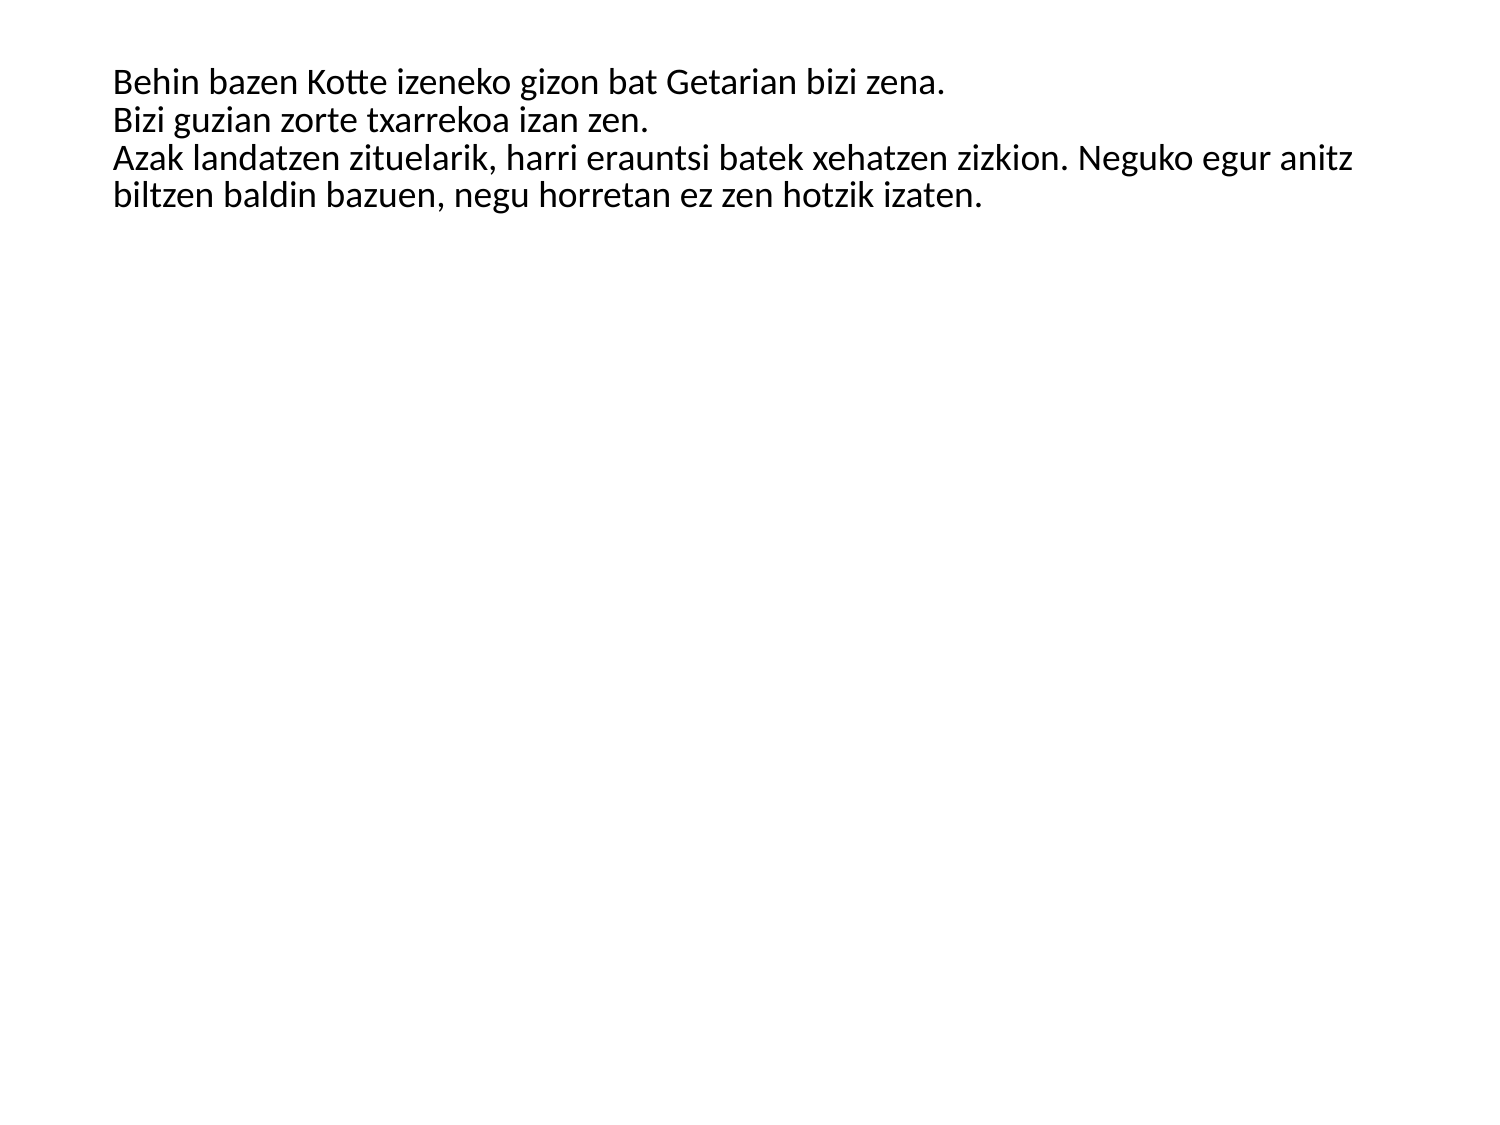

Behin bazen Kotte izeneko gizon bat Getarian bizi zena.
Bizi guzian zorte txarrekoa izan zen.
Azak landatzen zituelarik, harri erauntsi batek xehatzen zizkion. Neguko egur anitz biltzen baldin bazuen, negu horretan ez zen hotzik izaten.